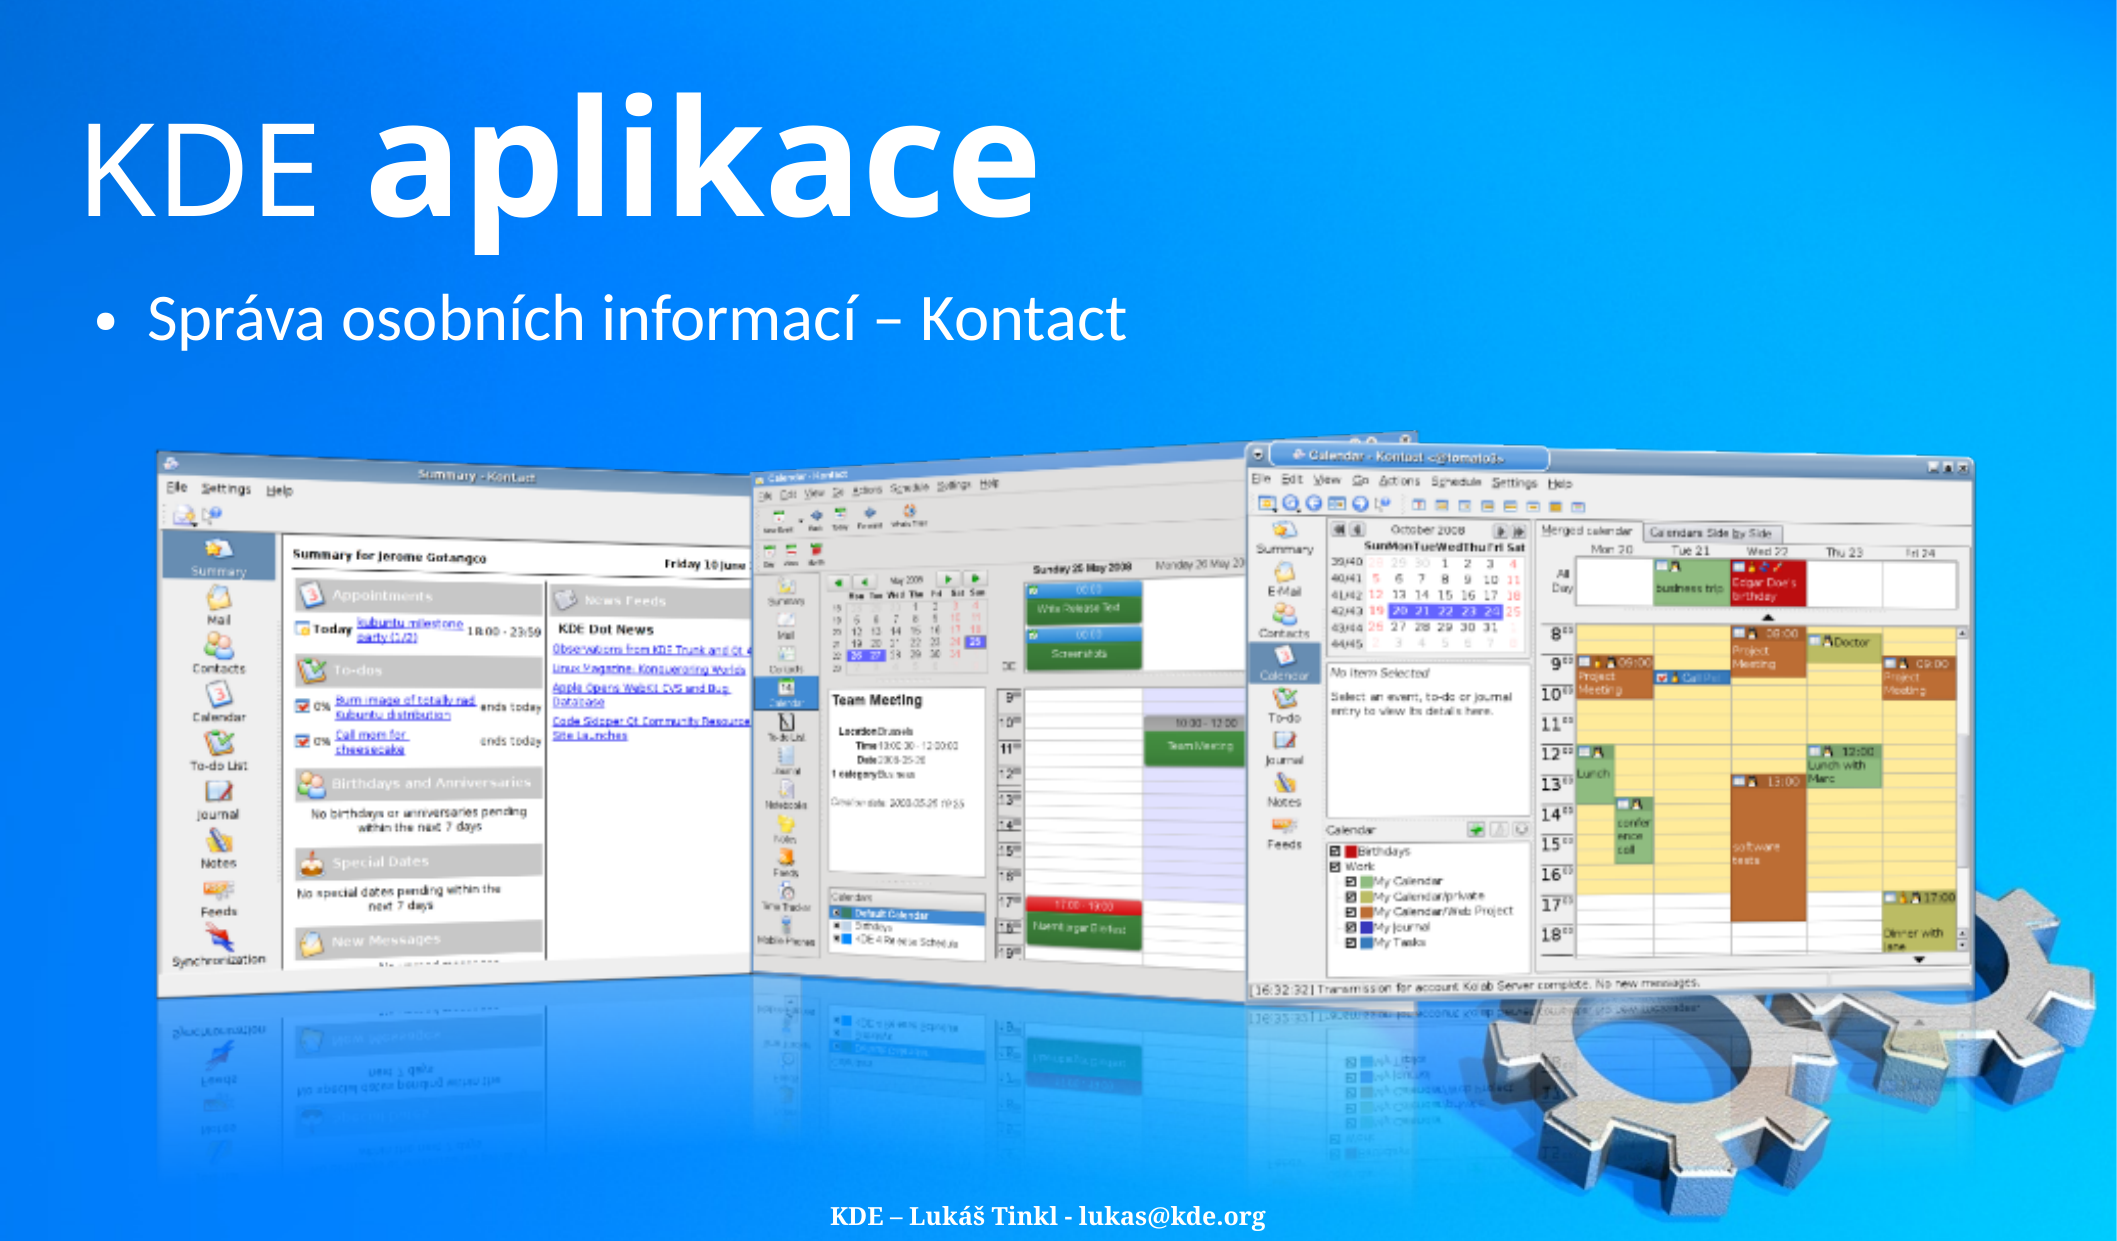

# KDE aplikace
Správa osobních informací – Kontact
KDE for Beginners - Sandro S. Andrade - sandroandrade@kde.org